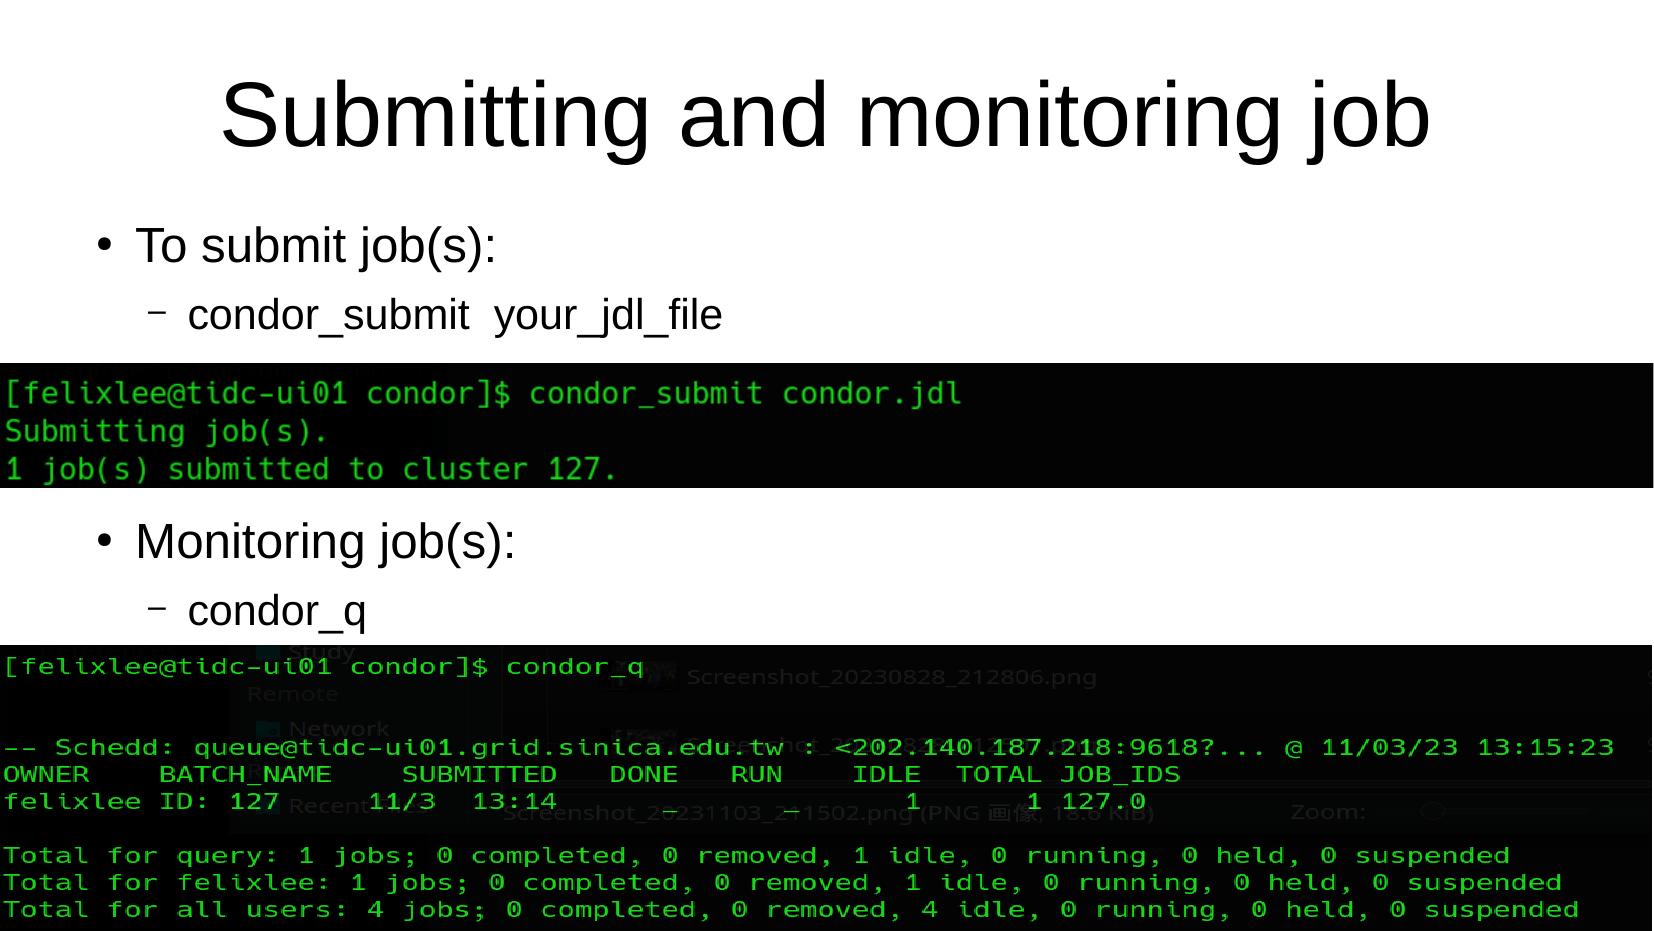

# Submitting and monitoring job
To submit job(s):
condor_submit your_jdl_file
Monitoring job(s):
condor_q